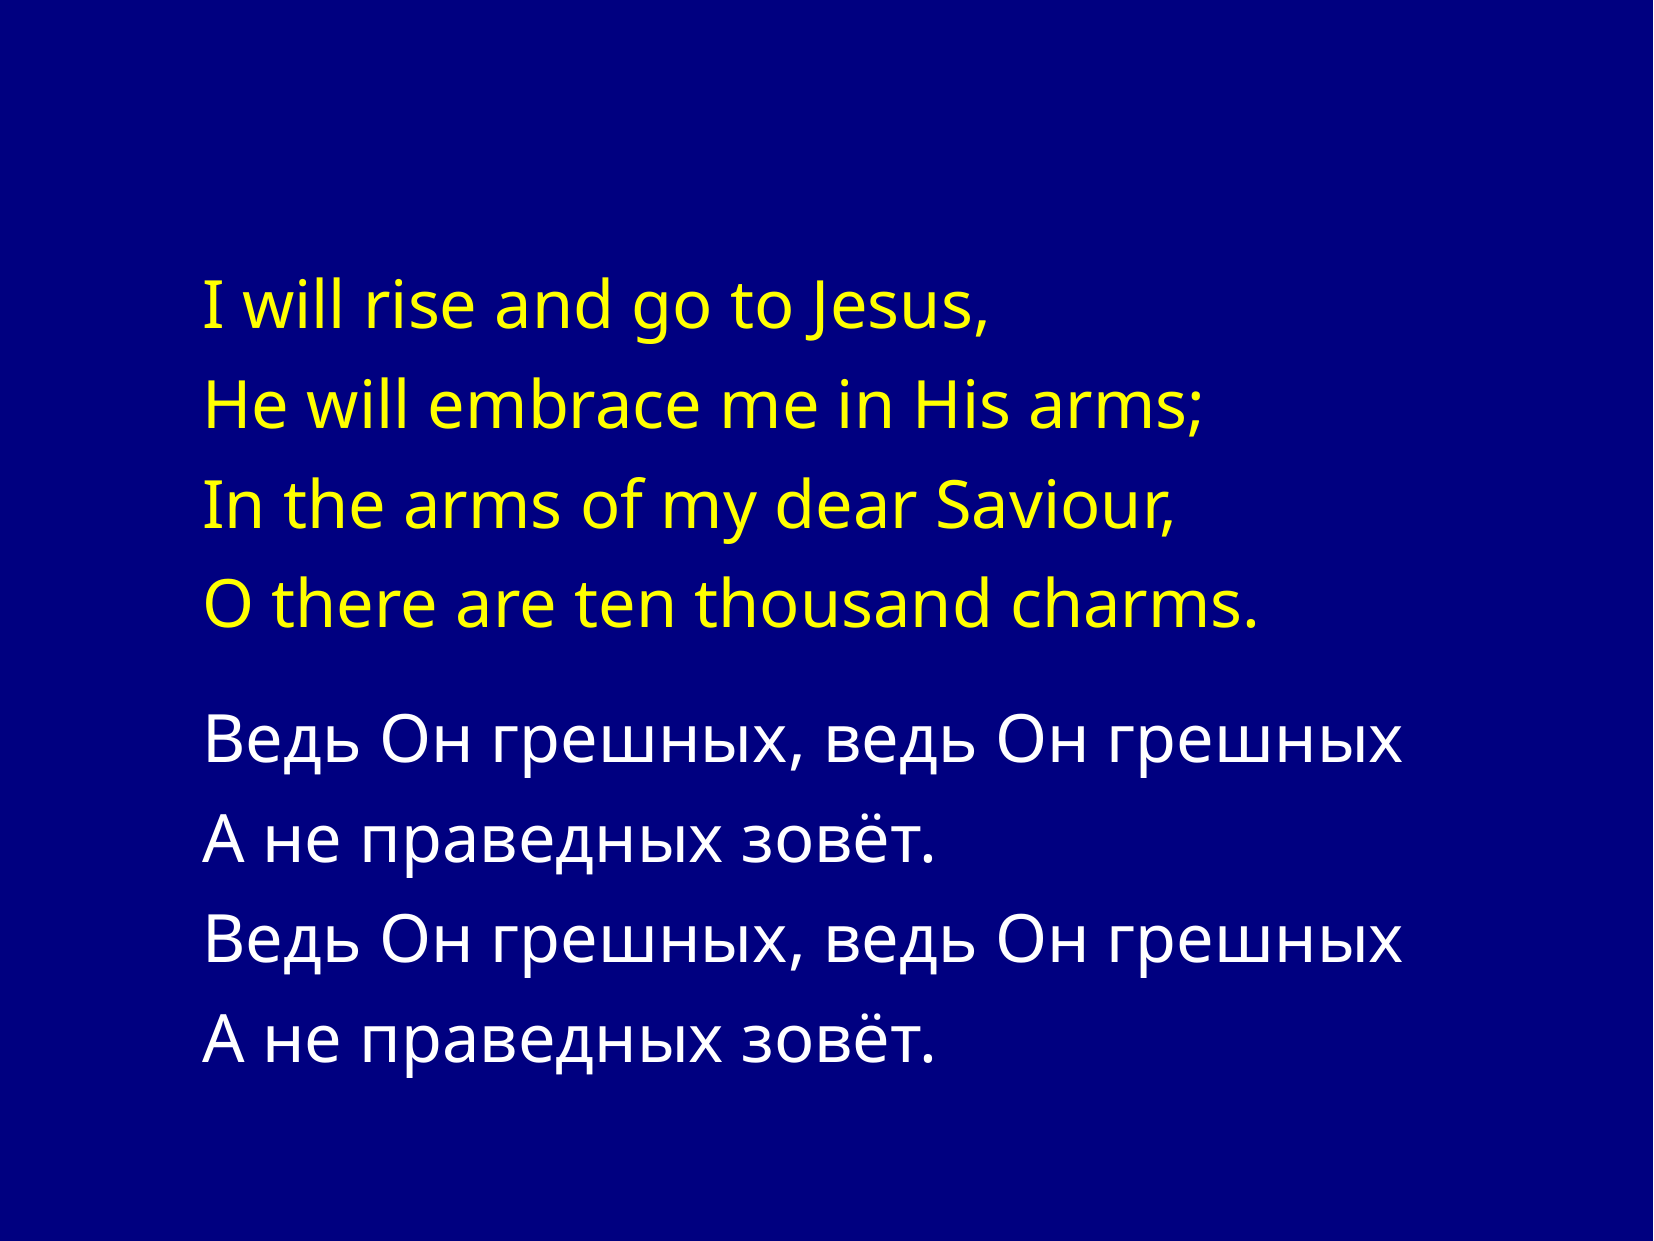

I will rise and go to Jesus,
	He will embrace me in His arms;
	In the arms of my dear Saviour,
	O there are ten thousand charms.
	Ведь Он грешных, ведь Он грешных
	А не праведных зовёт.
	Ведь Он грешных, ведь Он грешных
	А не праведных зовёт.